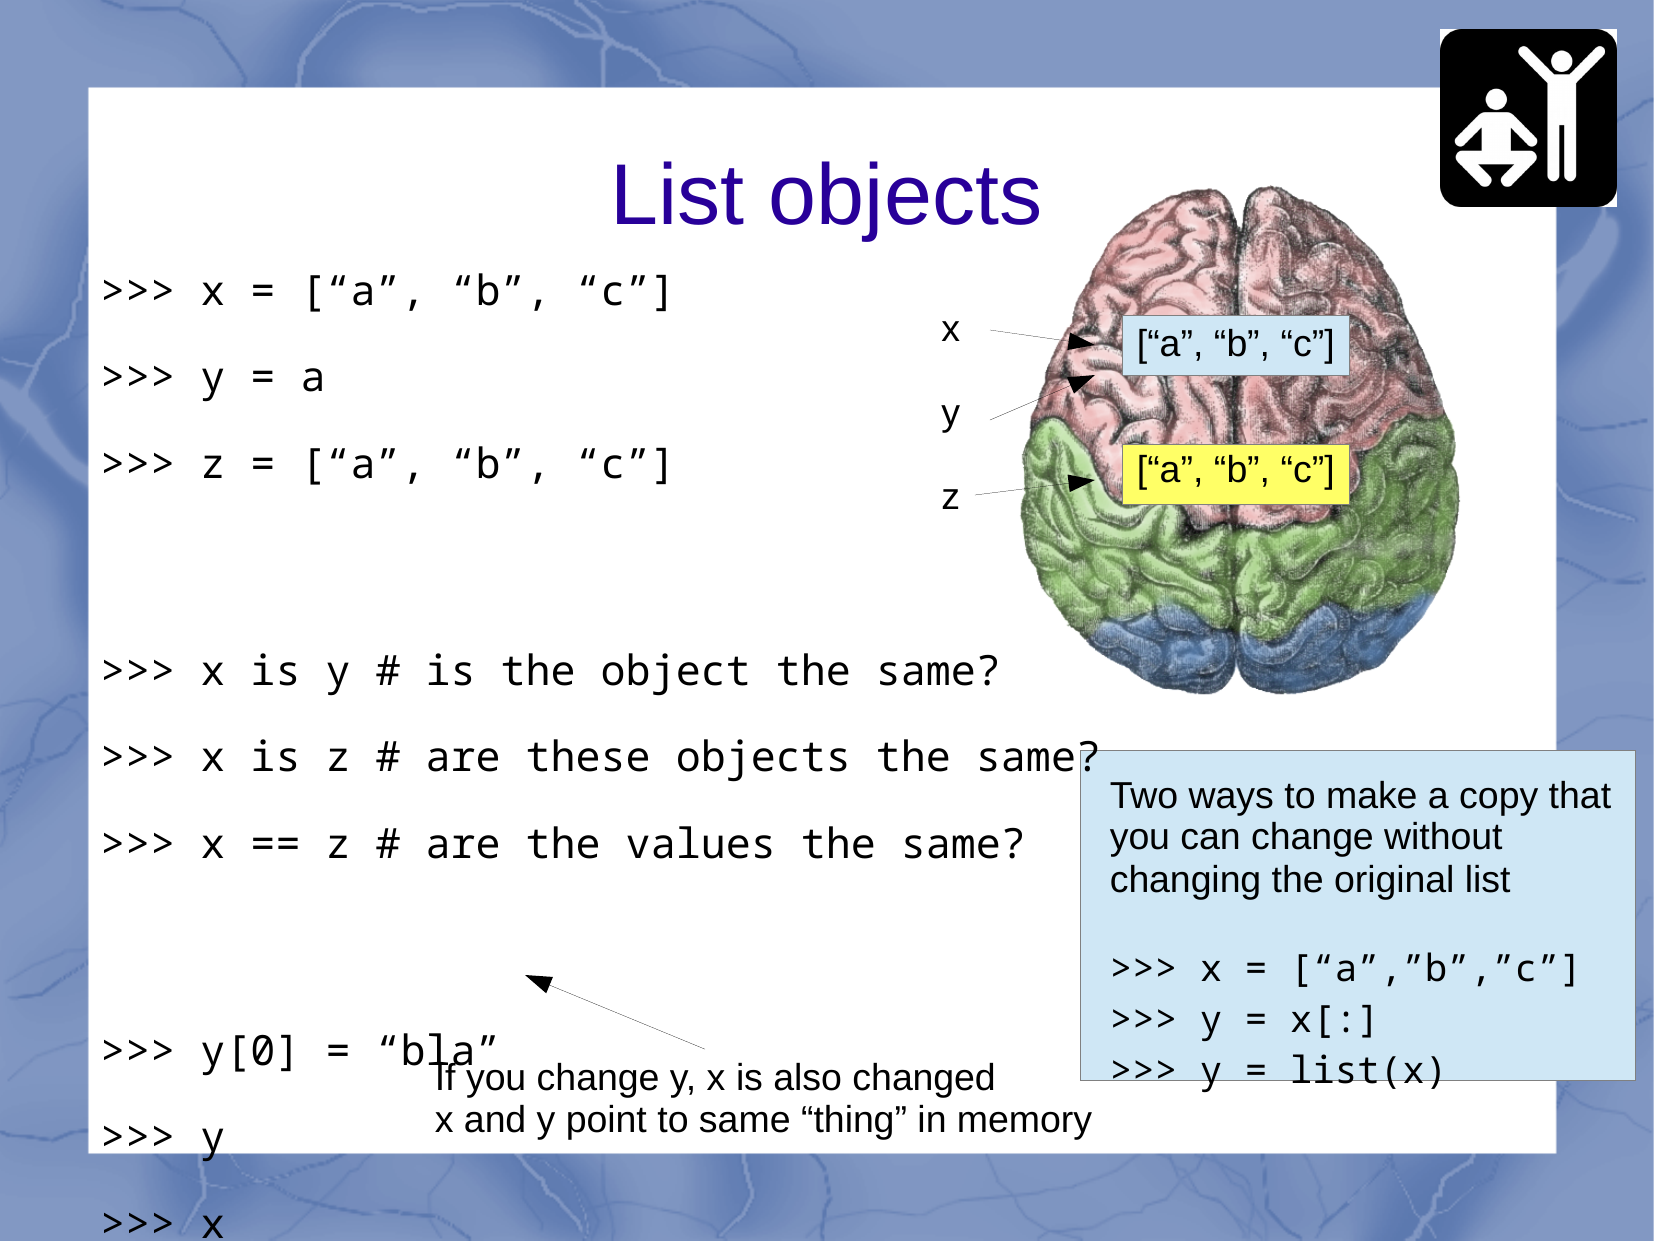

# List objects
>>> x = [“a”, “b”, “c”]
>>> y = a
>>> z = [“a”, “b”, “c”]
>>> x is y # is the object the same?
>>> x is z # are these objects the same?
>>> x == z # are the values the same?
>>> y[0] = “bla”
>>> y
>>> x
x
y
z
[“a”, “b”, “c”]
[“a”, “b”, “c”]
Two ways to make a copy that
you can change without
changing the original list
>>> x = [“a”,”b”,”c”]
>>> y = x[:]
>>> y = list(x)
If you change y, x is also changed
x and y point to same “thing” in memory